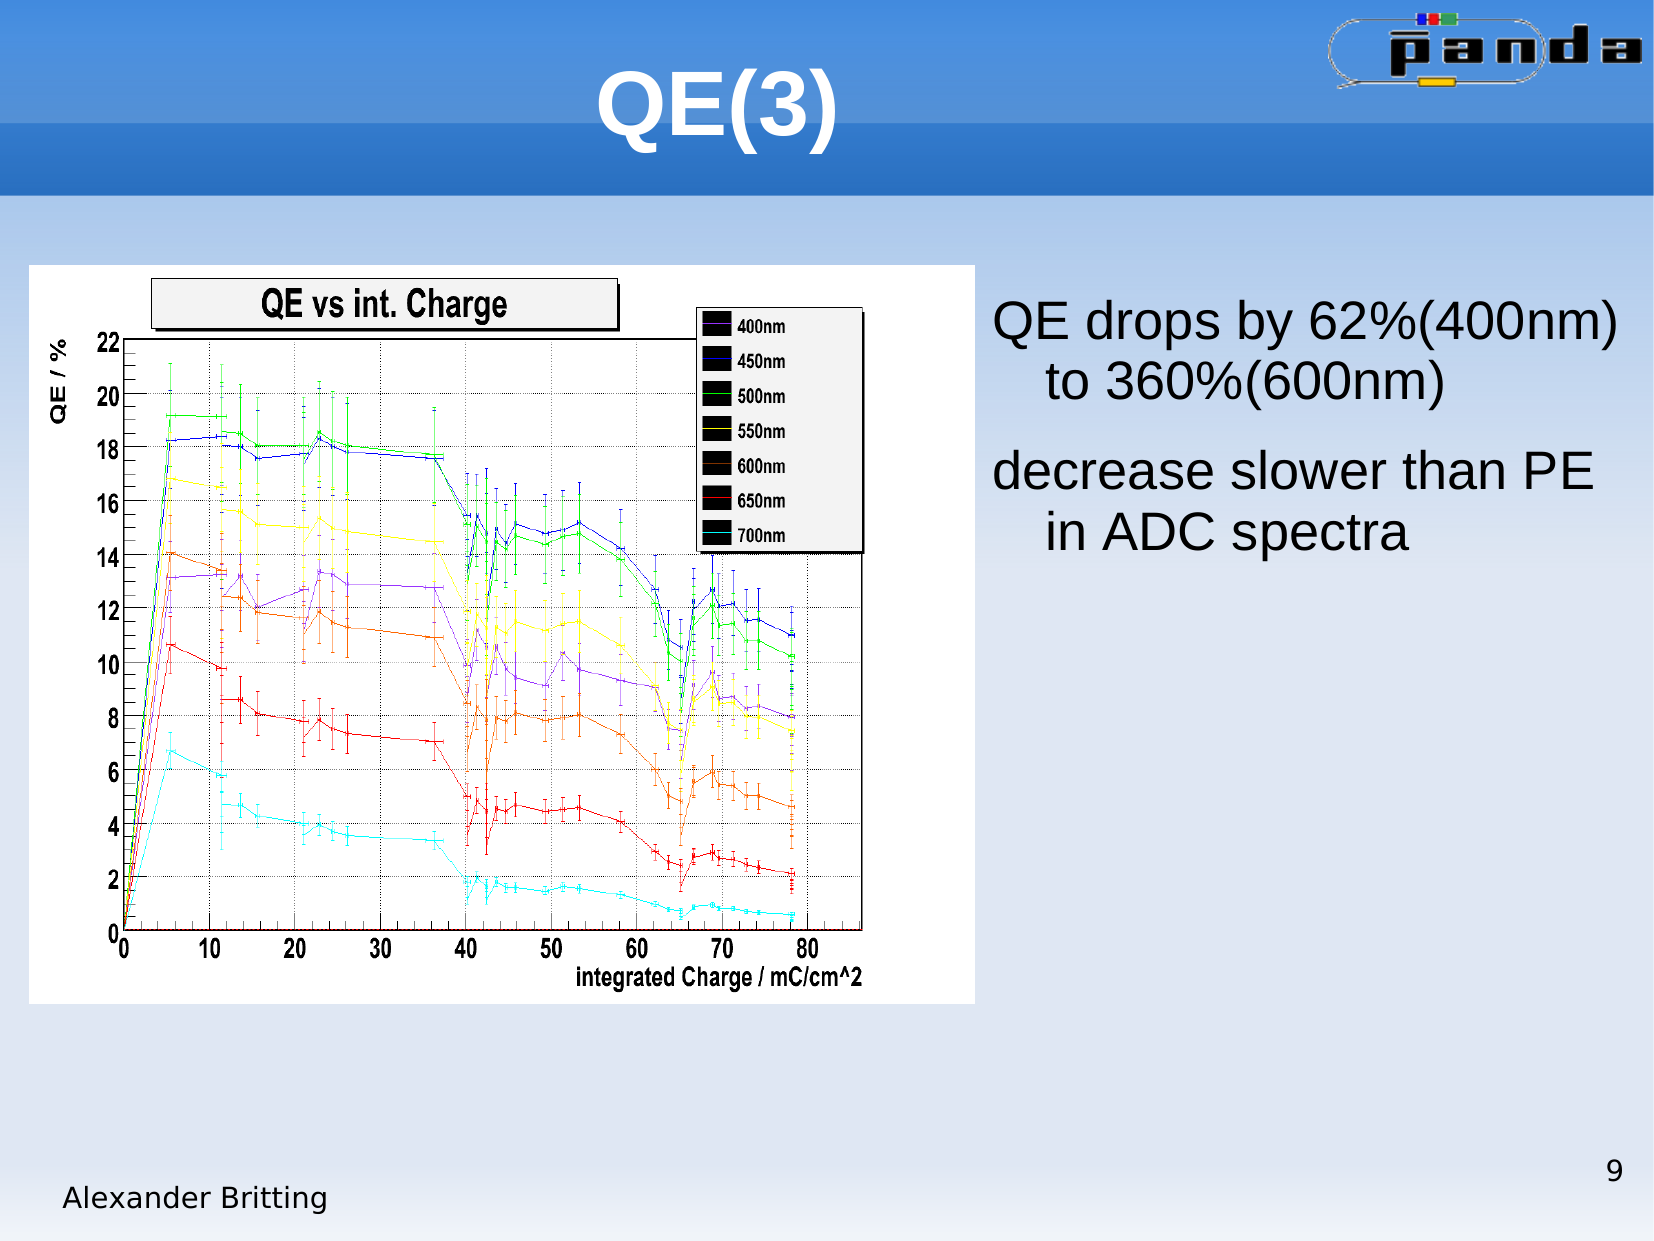

# QE(3)
QE drops by 62%(400nm) to 360%(600nm)
decrease slower than PE in ADC spectra
9
Alexander Britting